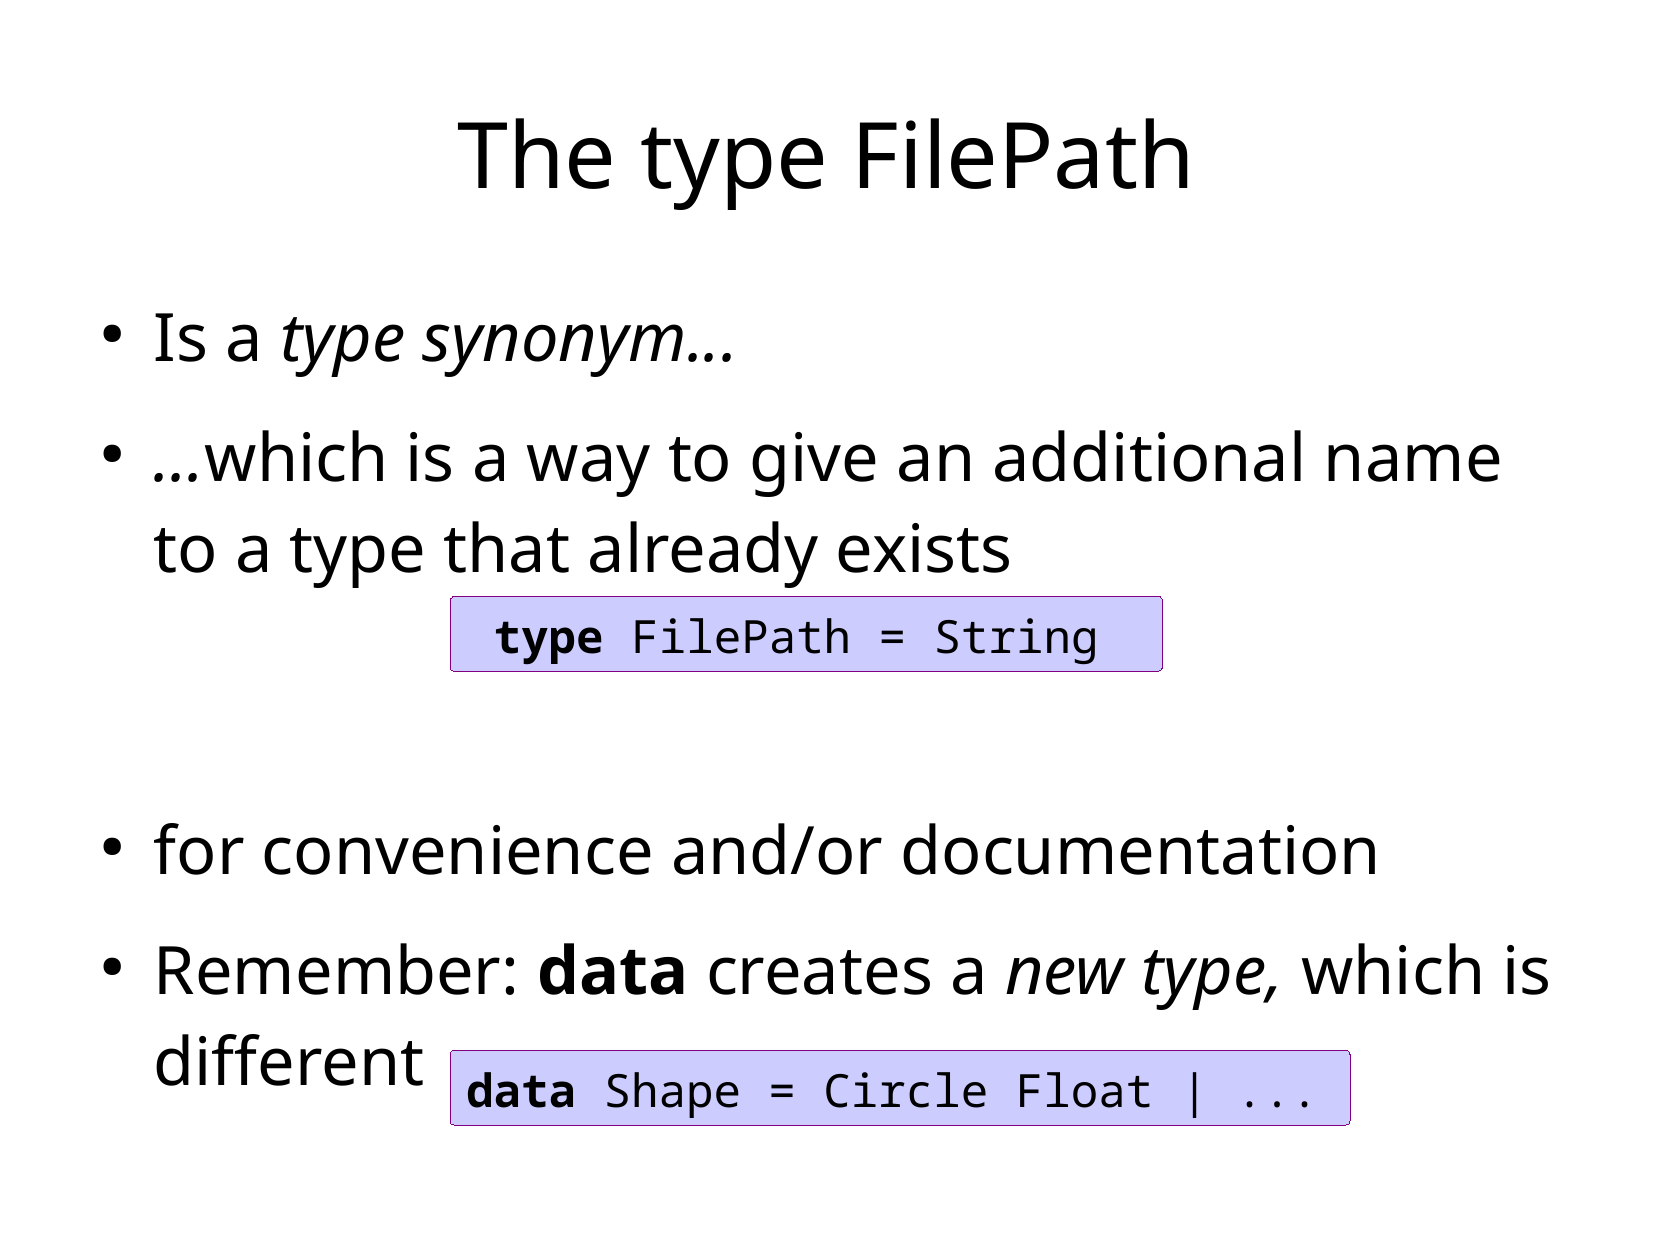

# The type FilePath
Is a type synonym...
...which is a way to give an additional name to a type that already exists
for convenience and/or documentation
Remember: data creates a new type, which is different
 type FilePath = String
data Shape = Circle Float | ...